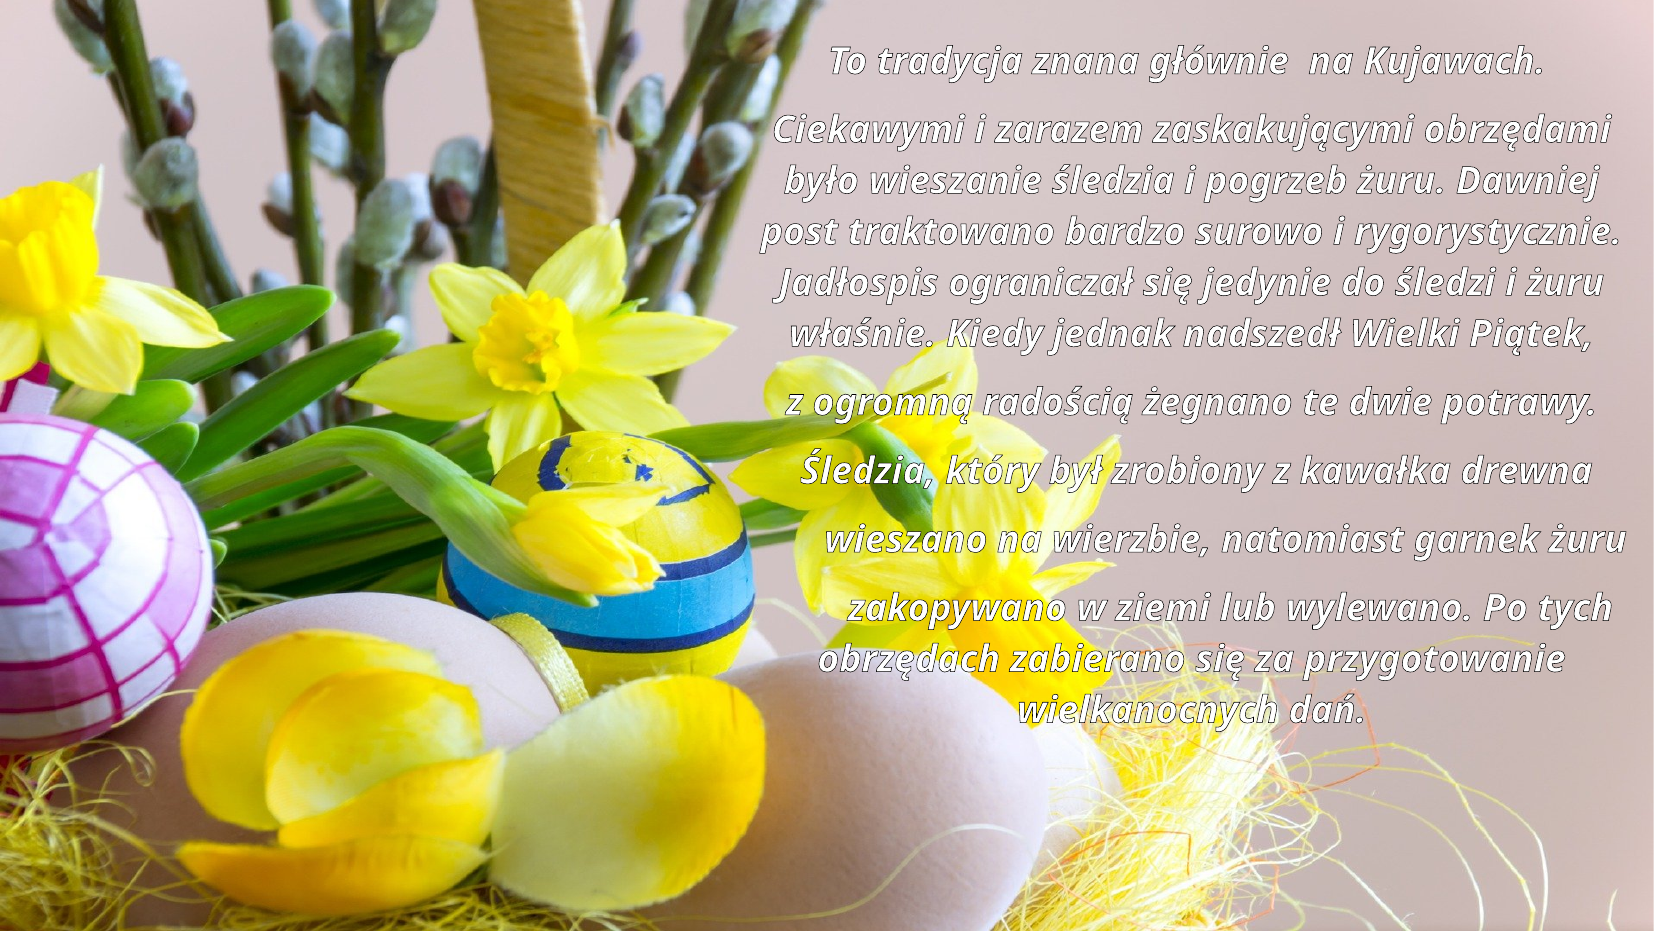

# To tradycja znana głównie na Kujawach.
Ciekawymi i zarazem zaskakującymi obrzędami było wieszanie śledzia i pogrzeb żuru. Dawniej post traktowano bardzo surowo i rygorystycznie. Jadłospis ograniczał się jedynie do śledzi i żuru właśnie. Kiedy jednak nadszedł Wielki Piątek,
 z ogromną radością żegnano te dwie potrawy.
 Śledzia, który był zrobiony z kawałka drewna
 wieszano na wierzbie, natomiast garnek żuru
 zakopywano w ziemi lub wylewano. Po tych obrzędach zabierano się za przygotowanie wielkanocnych dań.